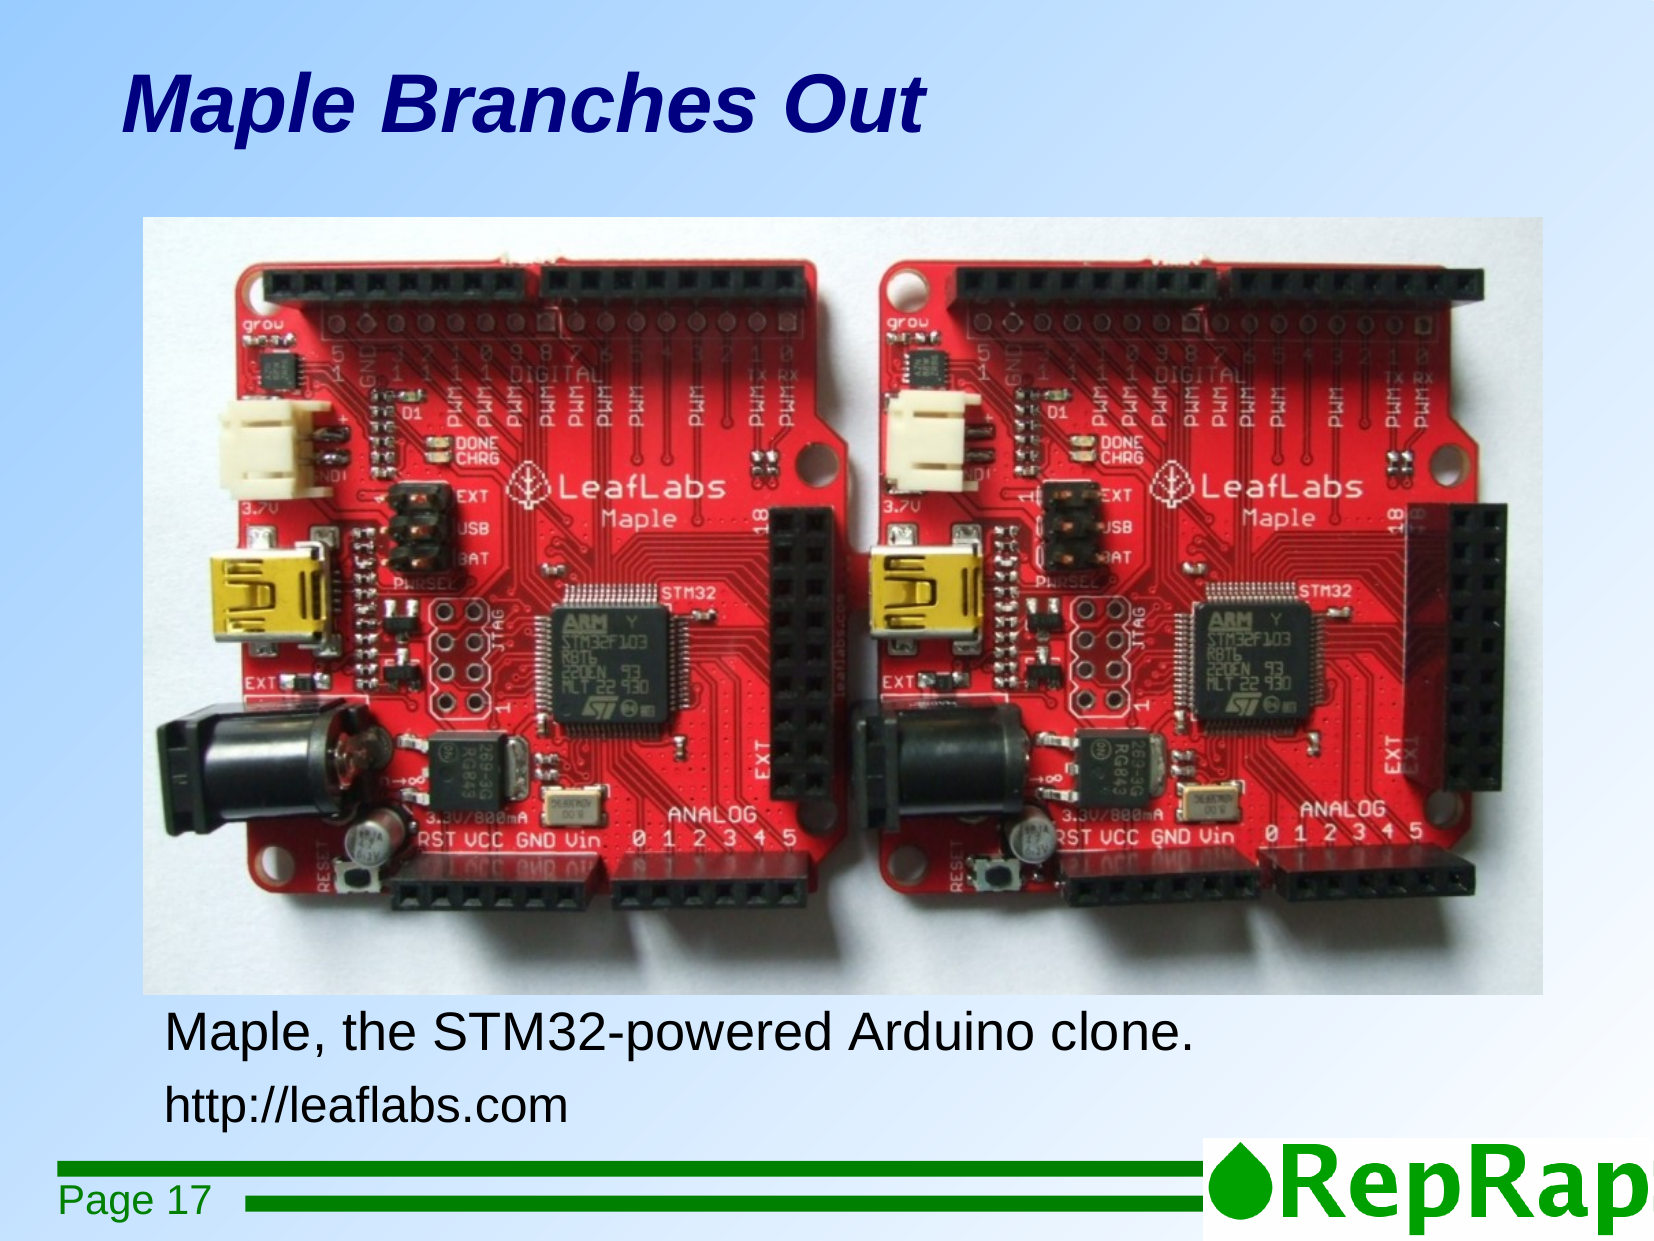

# Maple Branches Out
Maple, the STM32-powered Arduino clone.
http://leaflabs.com